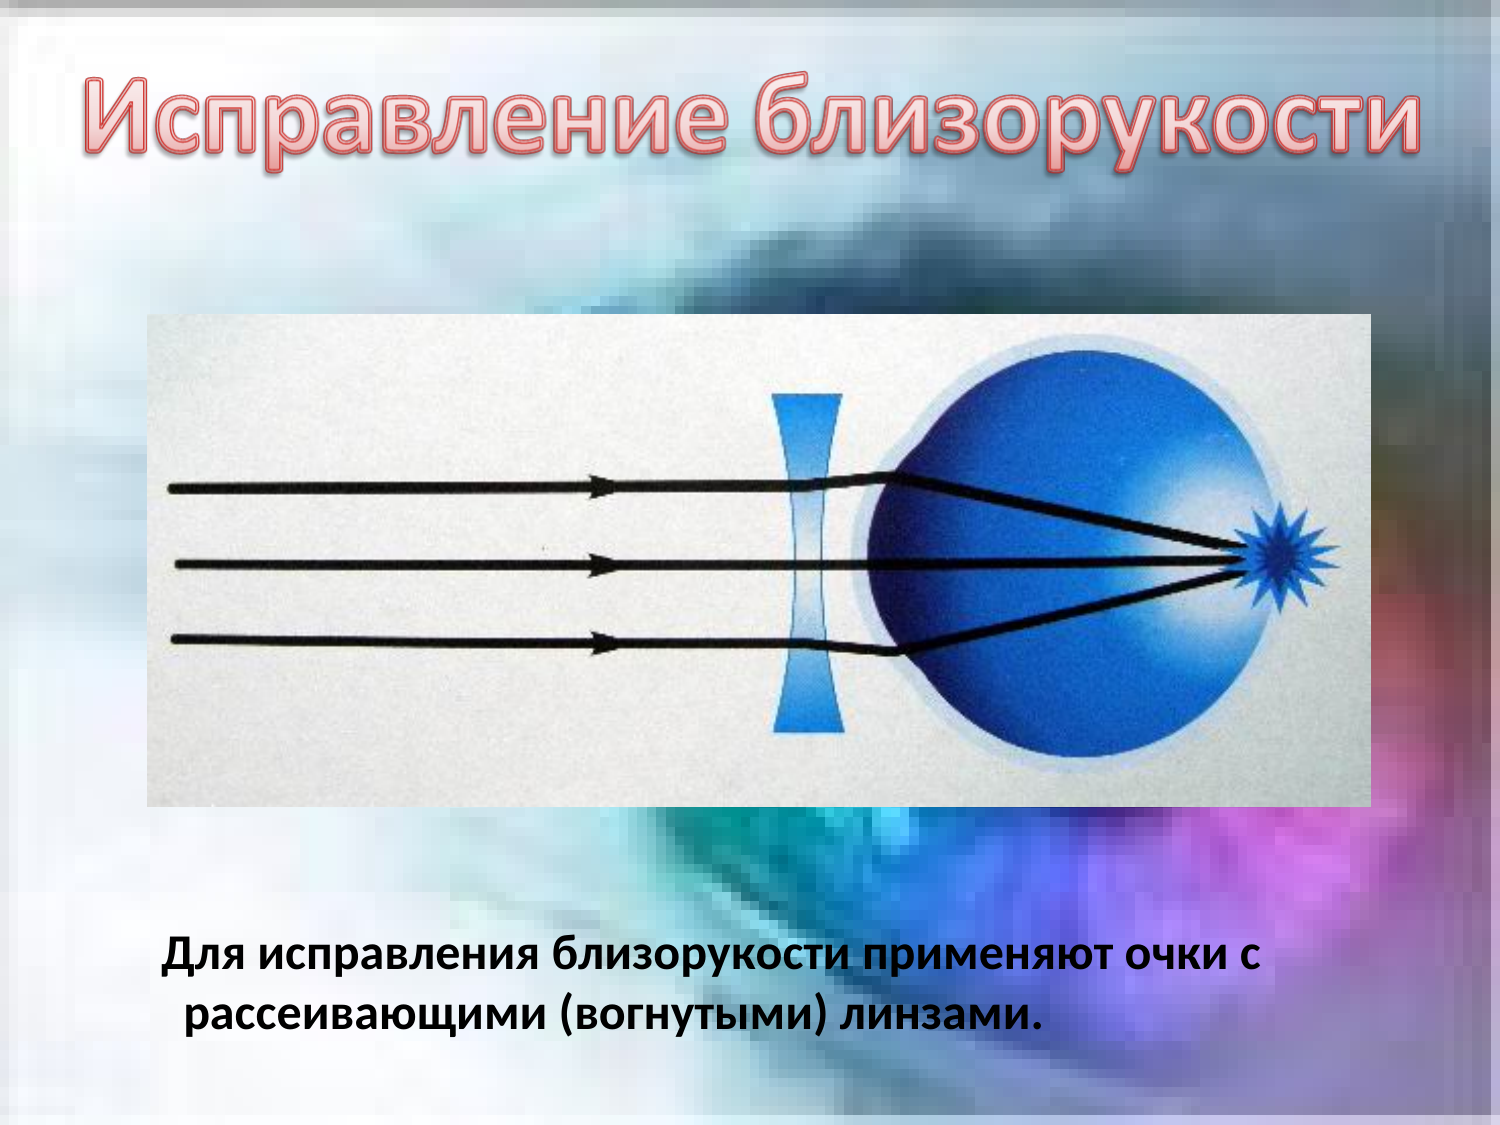

Для исправления близорукости применяют очки с рассеивающими (вогнутыми) линзами.